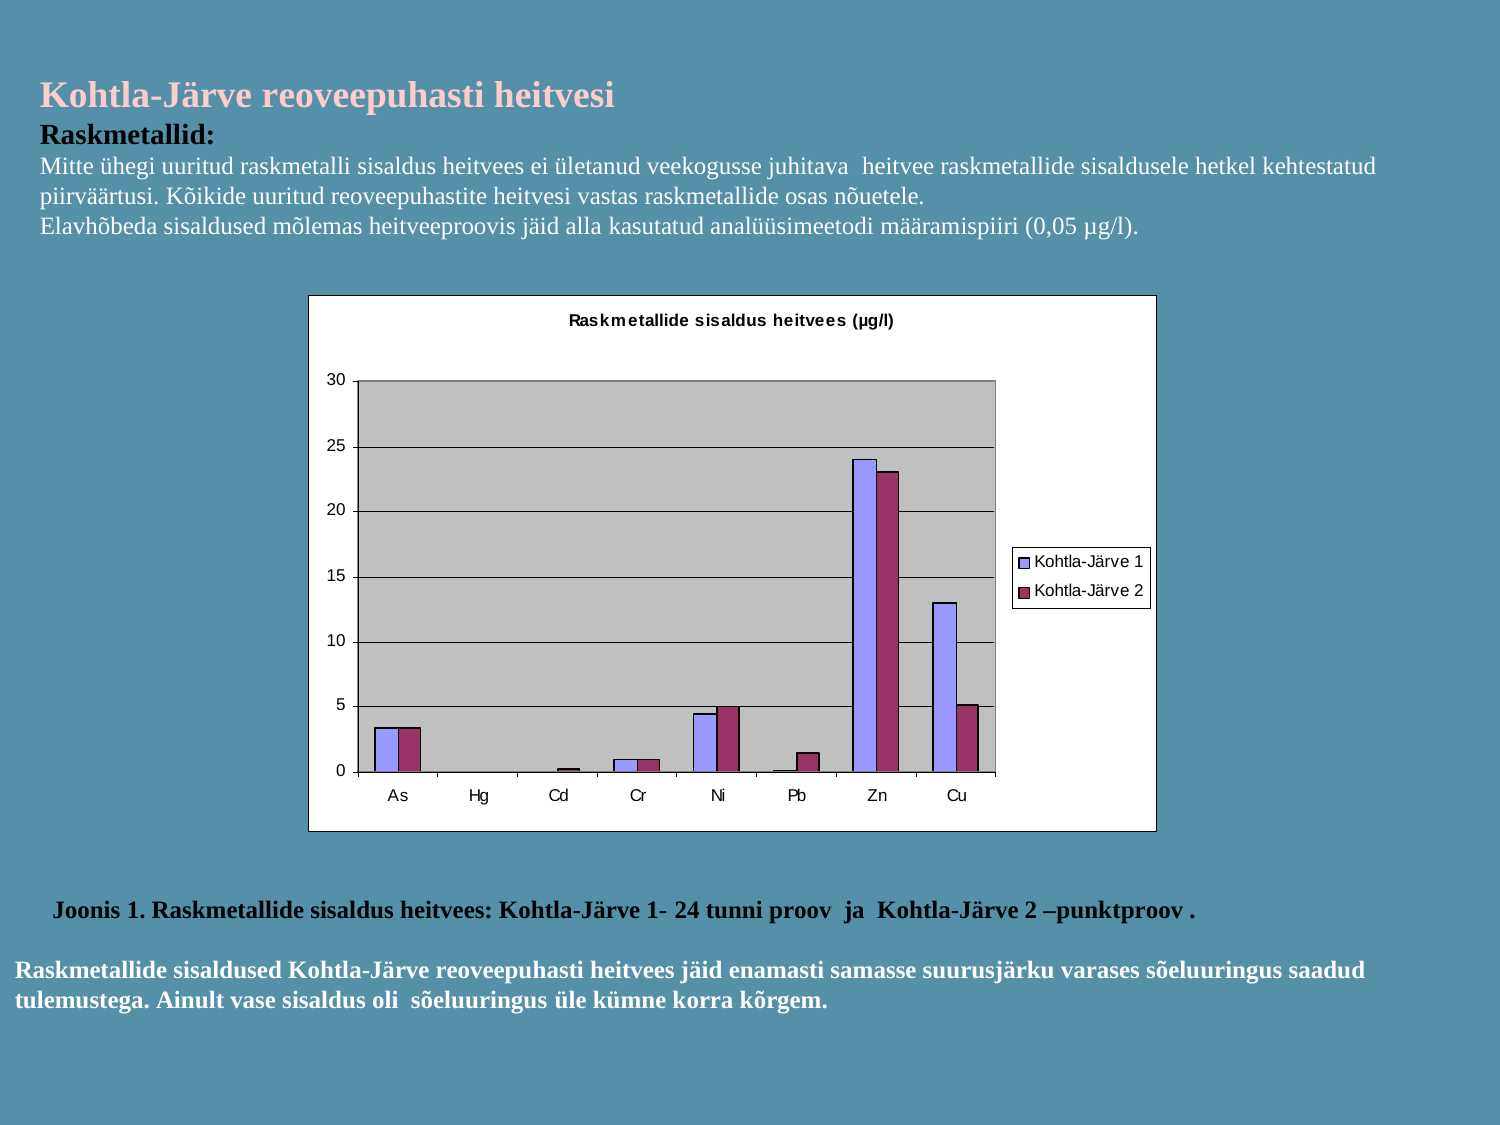

Kohtla-Järve reoveepuhasti heitvesi
Raskmetallid:
Mitte ühegi uuritud raskmetalli sisaldus heitvees ei ületanud veekogusse juhitava heitvee raskmetallide sisaldusele hetkel kehtestatud
piirväärtusi. Kõikide uuritud reoveepuhastite heitvesi vastas raskmetallide osas nõuetele.
Elavhõbeda sisaldused mõlemas heitveeproovis jäid alla kasutatud analüüsimeetodi määramispiiri (0,05 µg/l).
 Joonis 1. Raskmetallide sisaldus heitvees: Kohtla-Järve 1- 24 tunni proov ja Kohtla-Järve 2 –punktproov .
Raskmetallide sisaldused Kohtla-Järve reoveepuhasti heitvees jäid enamasti samasse suurusjärku varases sõeluuringus saadud tulemustega. Ainult vase sisaldus oli sõeluuringus üle kümne korra kõrgem.